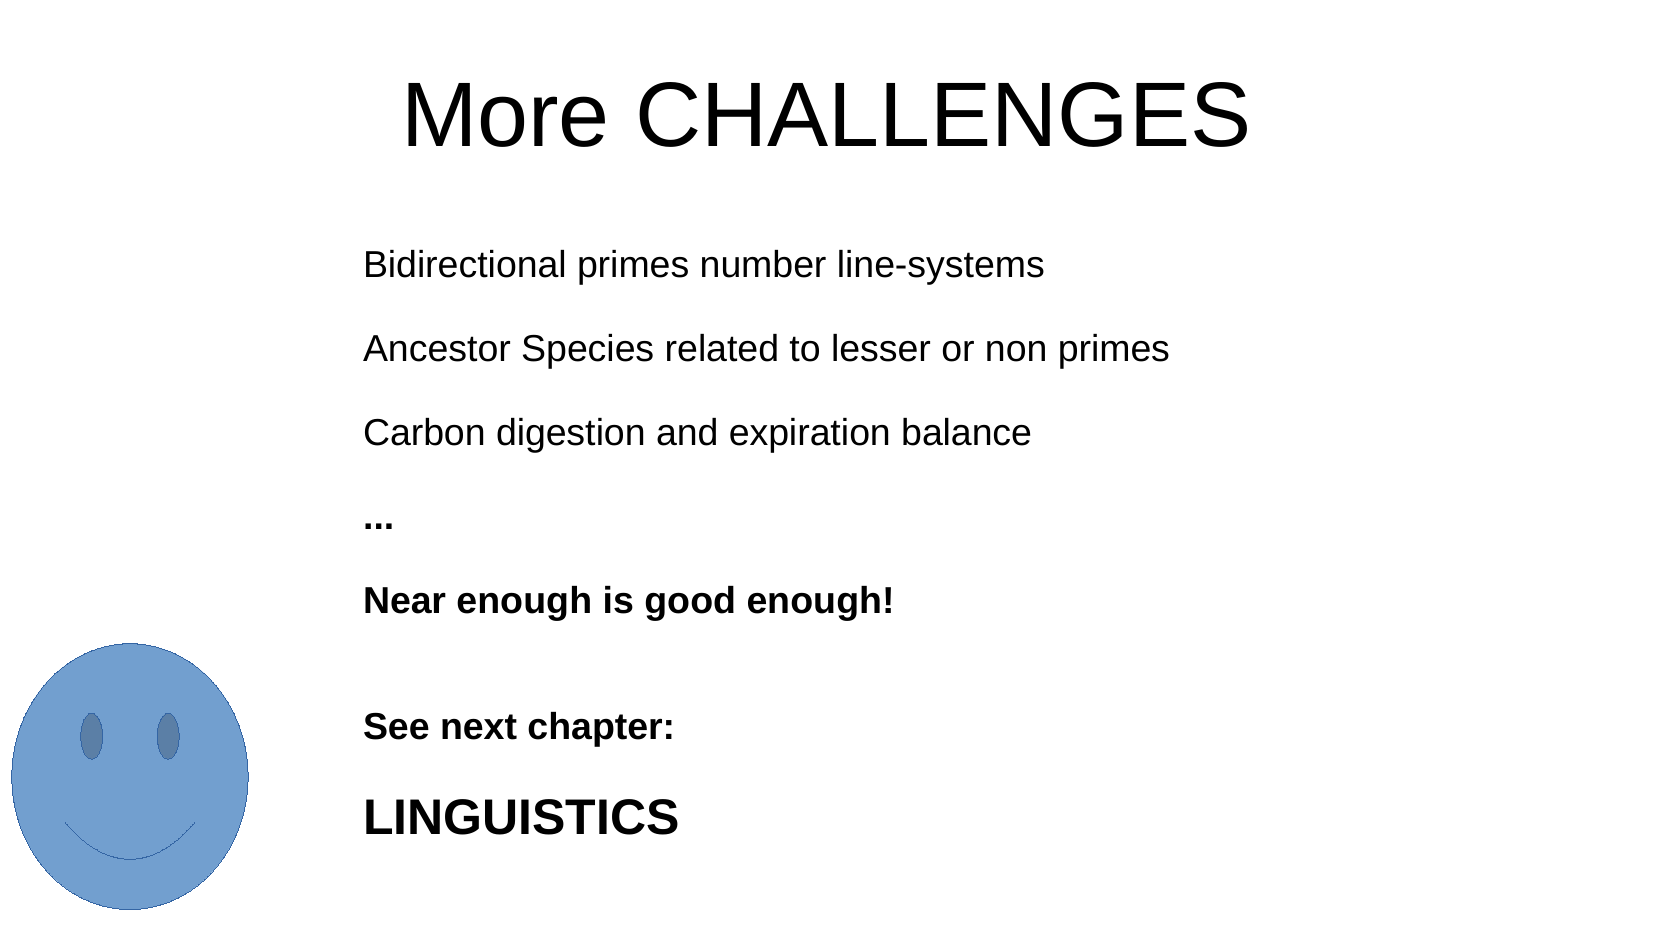

# More CHALLENGES
Bidirectional primes number line-systems
Ancestor Species related to lesser or non primes
Carbon digestion and expiration balance
...
Near enough is good enough!
See next chapter:
LINGUISTICS